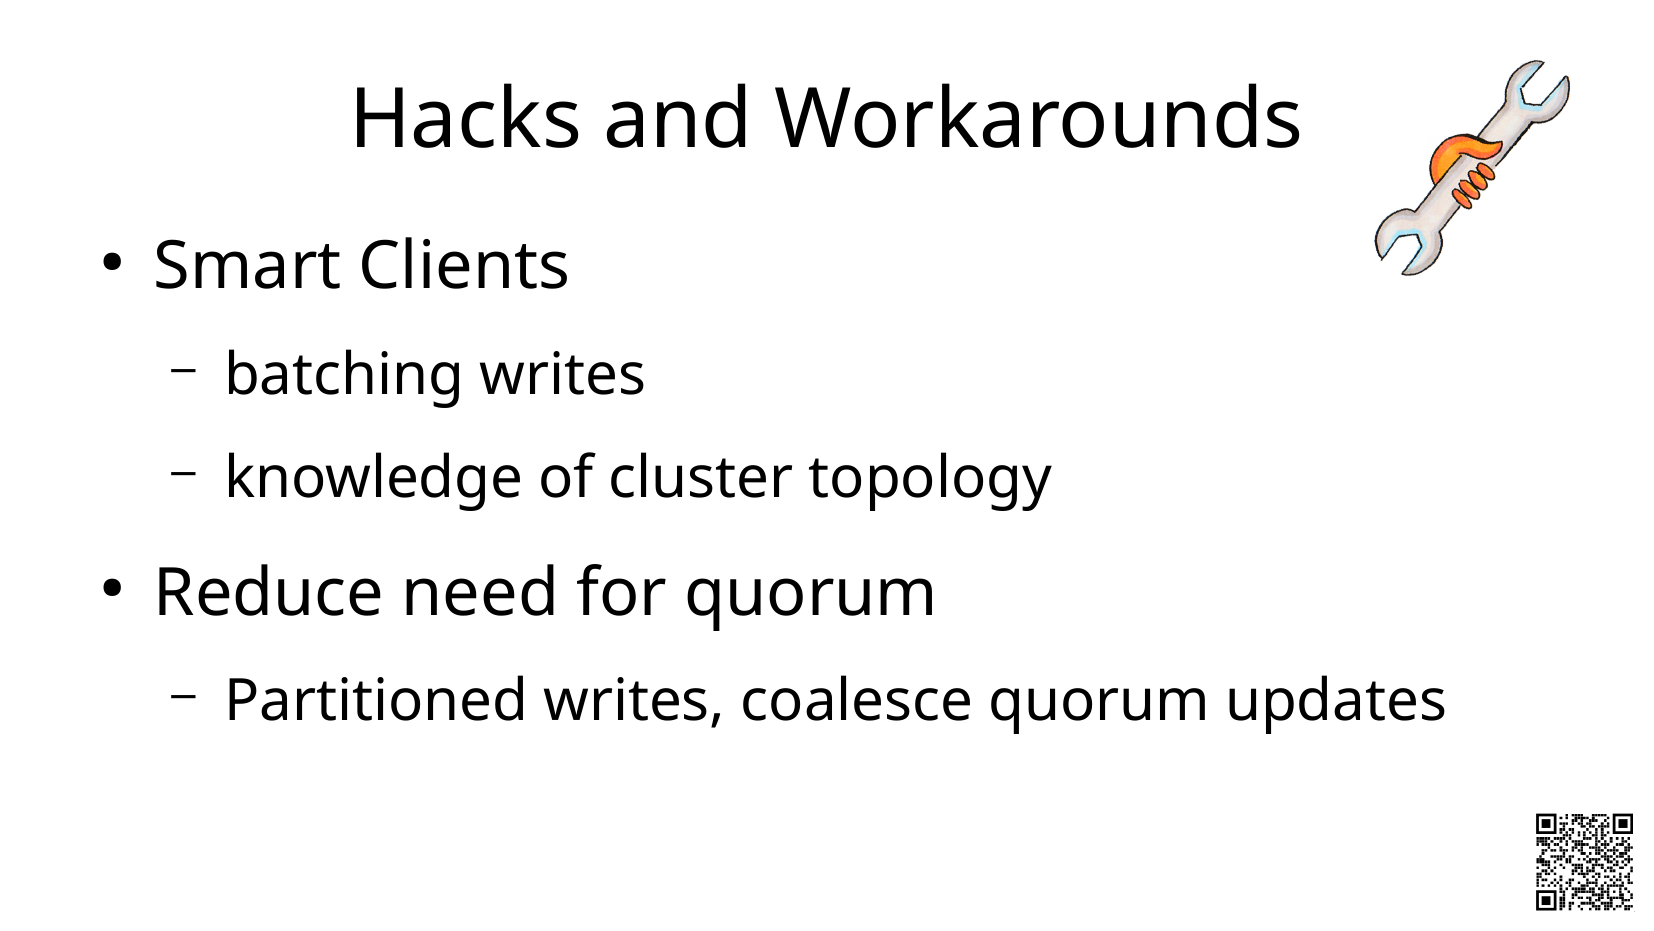

Hacks and Workarounds
# Smart Clients
batching writes
knowledge of cluster topology
Reduce need for quorum
Partitioned writes, coalesce quorum updates